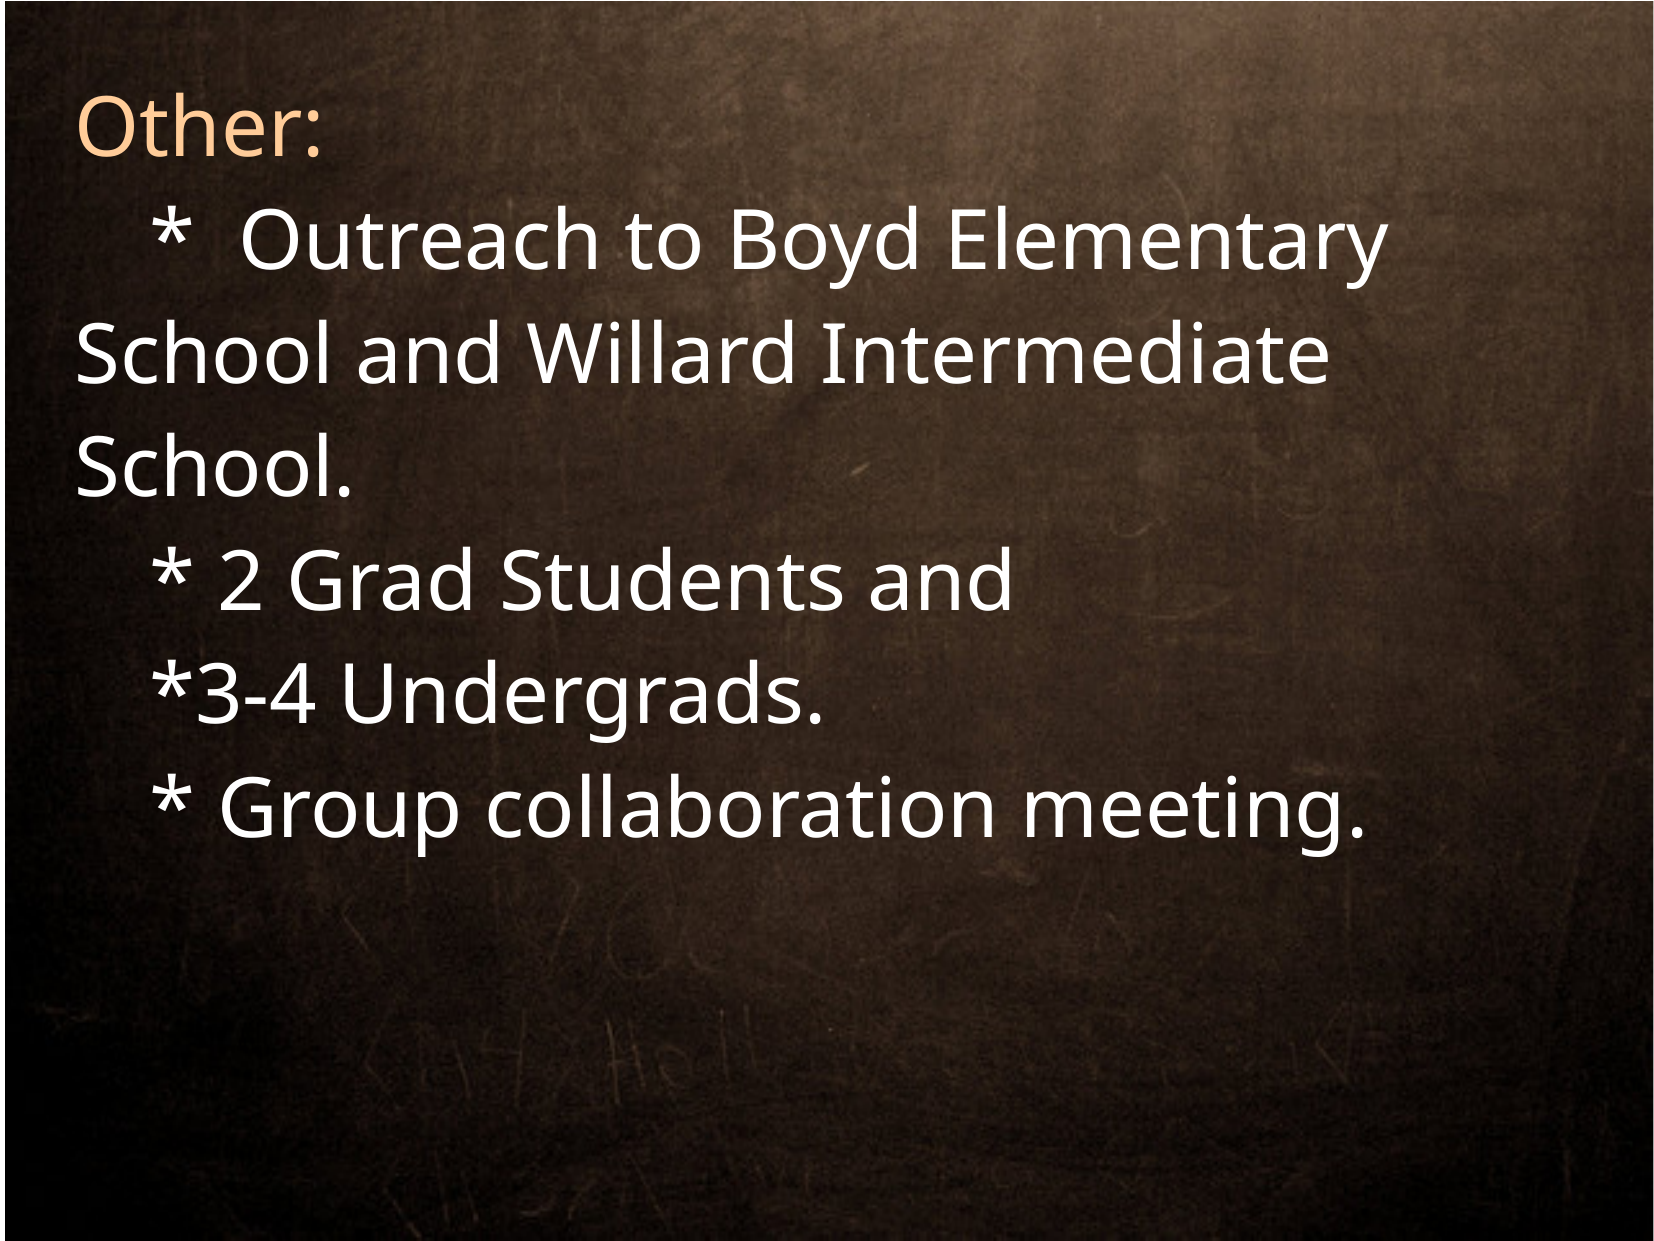

Other:
	* Outreach to Boyd Elementary School and Willard Intermediate School.
	* 2 Grad Students and
	*3-4 Undergrads.
	* Group collaboration meeting.